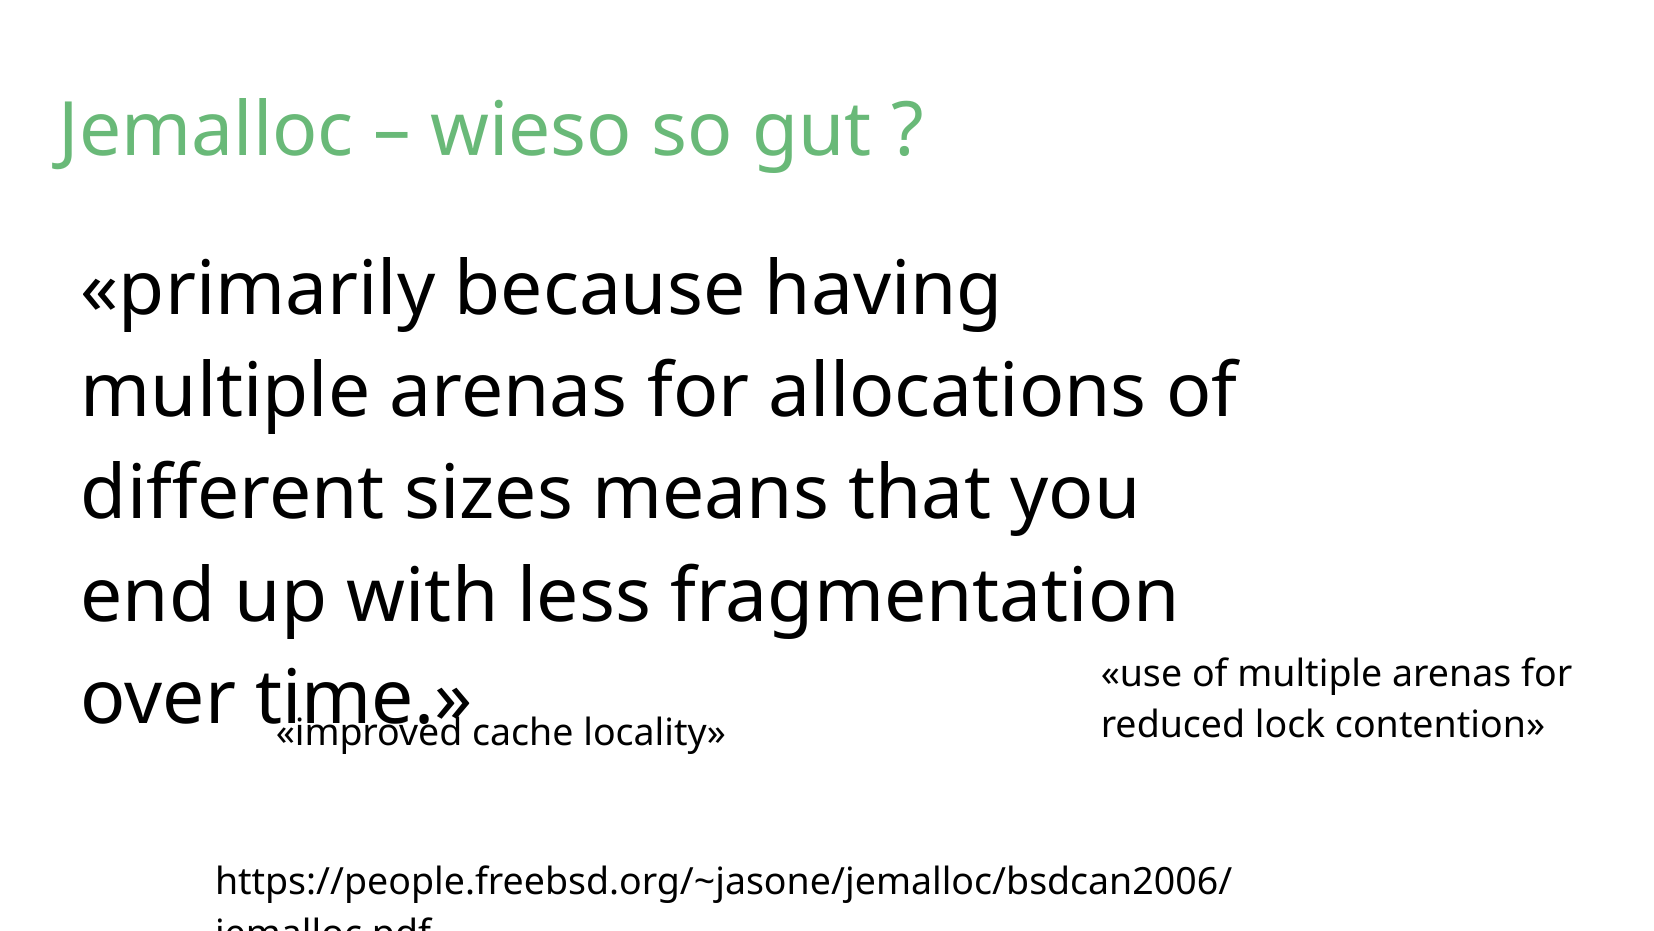

# Jemalloc – wieso so gut ?
«primarily because having multiple arenas for allocations of different sizes means that you end up with less fragmentation over time.»
«use of multiple arenas for reduced lock contention»
«improved cache locality»
https://people.freebsd.org/~jasone/jemalloc/bsdcan2006/jemalloc.pdf